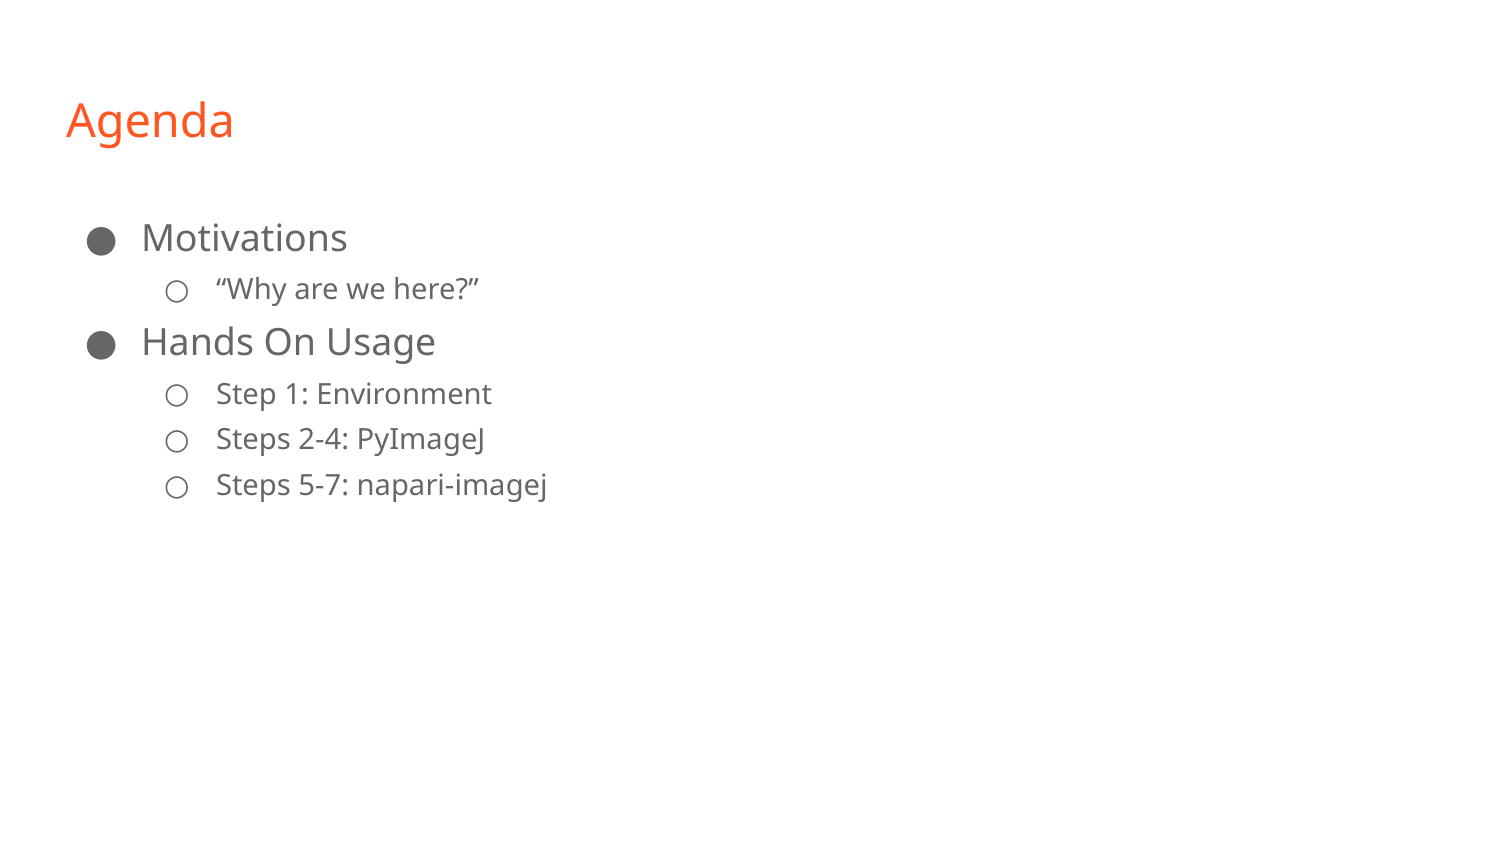

# Agenda
Motivations
“Why are we here?”
Hands On Usage
Step 1: Environment
Steps 2-4: PyImageJ
Steps 5-7: napari-imagej